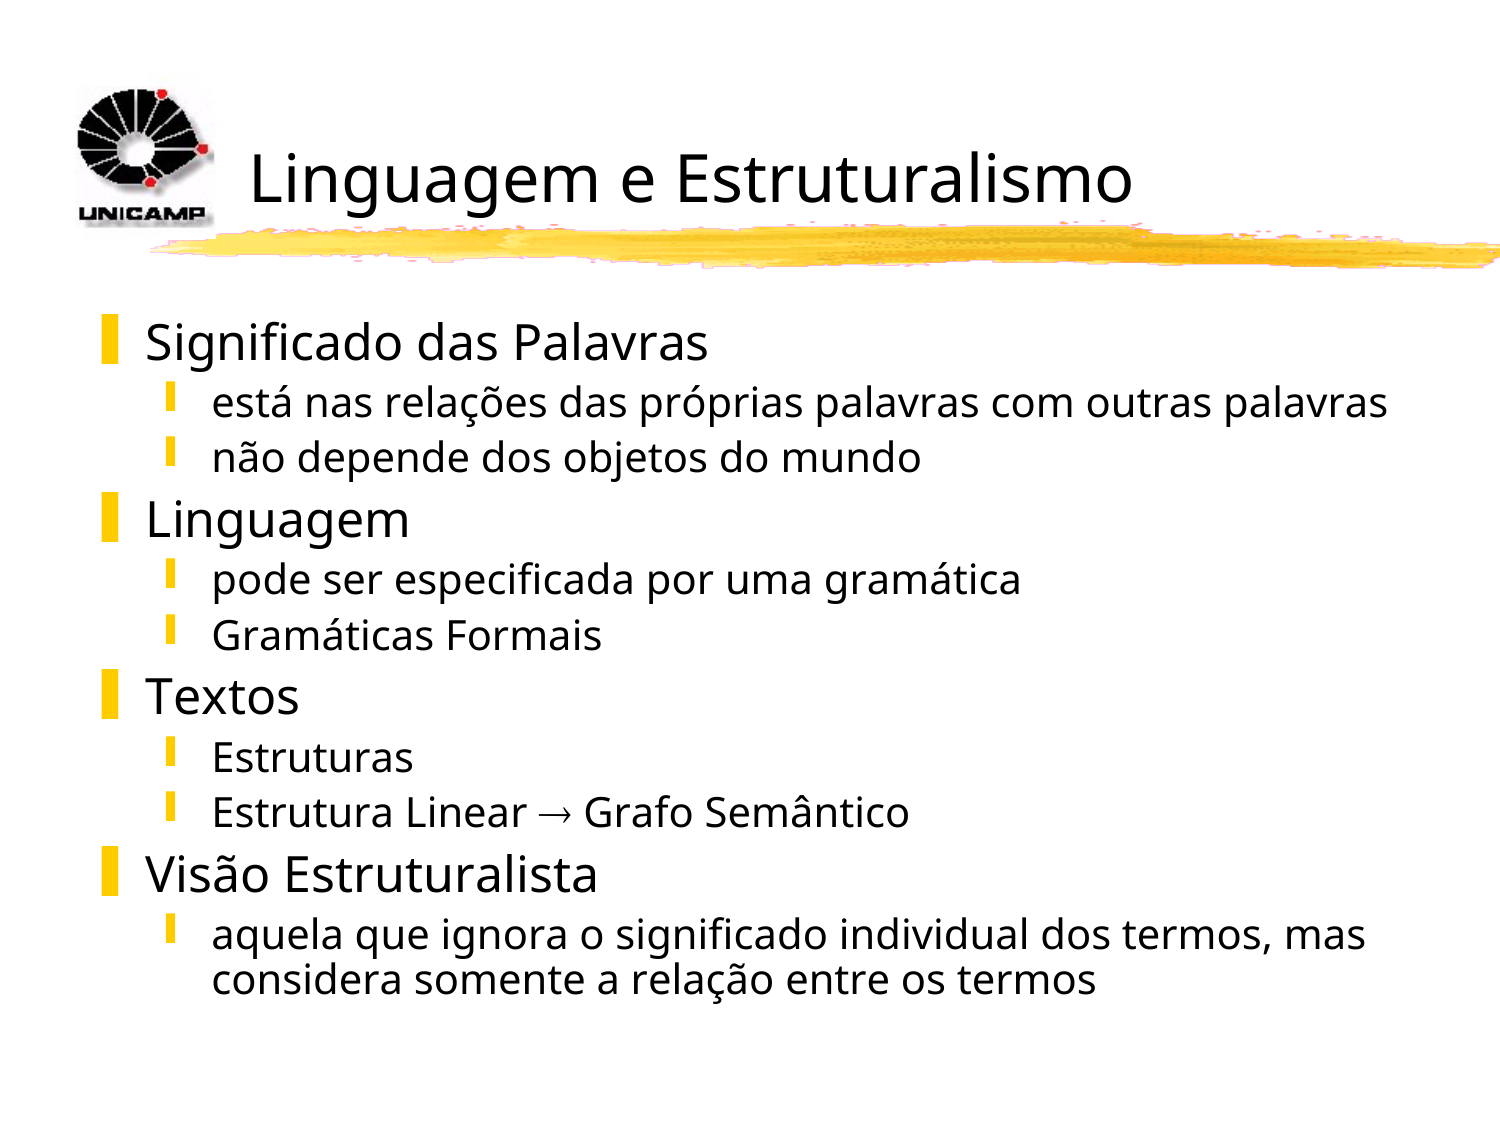

# Linguagem e Estruturalismo
Significado das Palavras
está nas relações das próprias palavras com outras palavras
não depende dos objetos do mundo
Linguagem
pode ser especificada por uma gramática
Gramáticas Formais
Textos
Estruturas
Estrutura Linear  Grafo Semântico
Visão Estruturalista
aquela que ignora o significado individual dos termos, mas considera somente a relação entre os termos